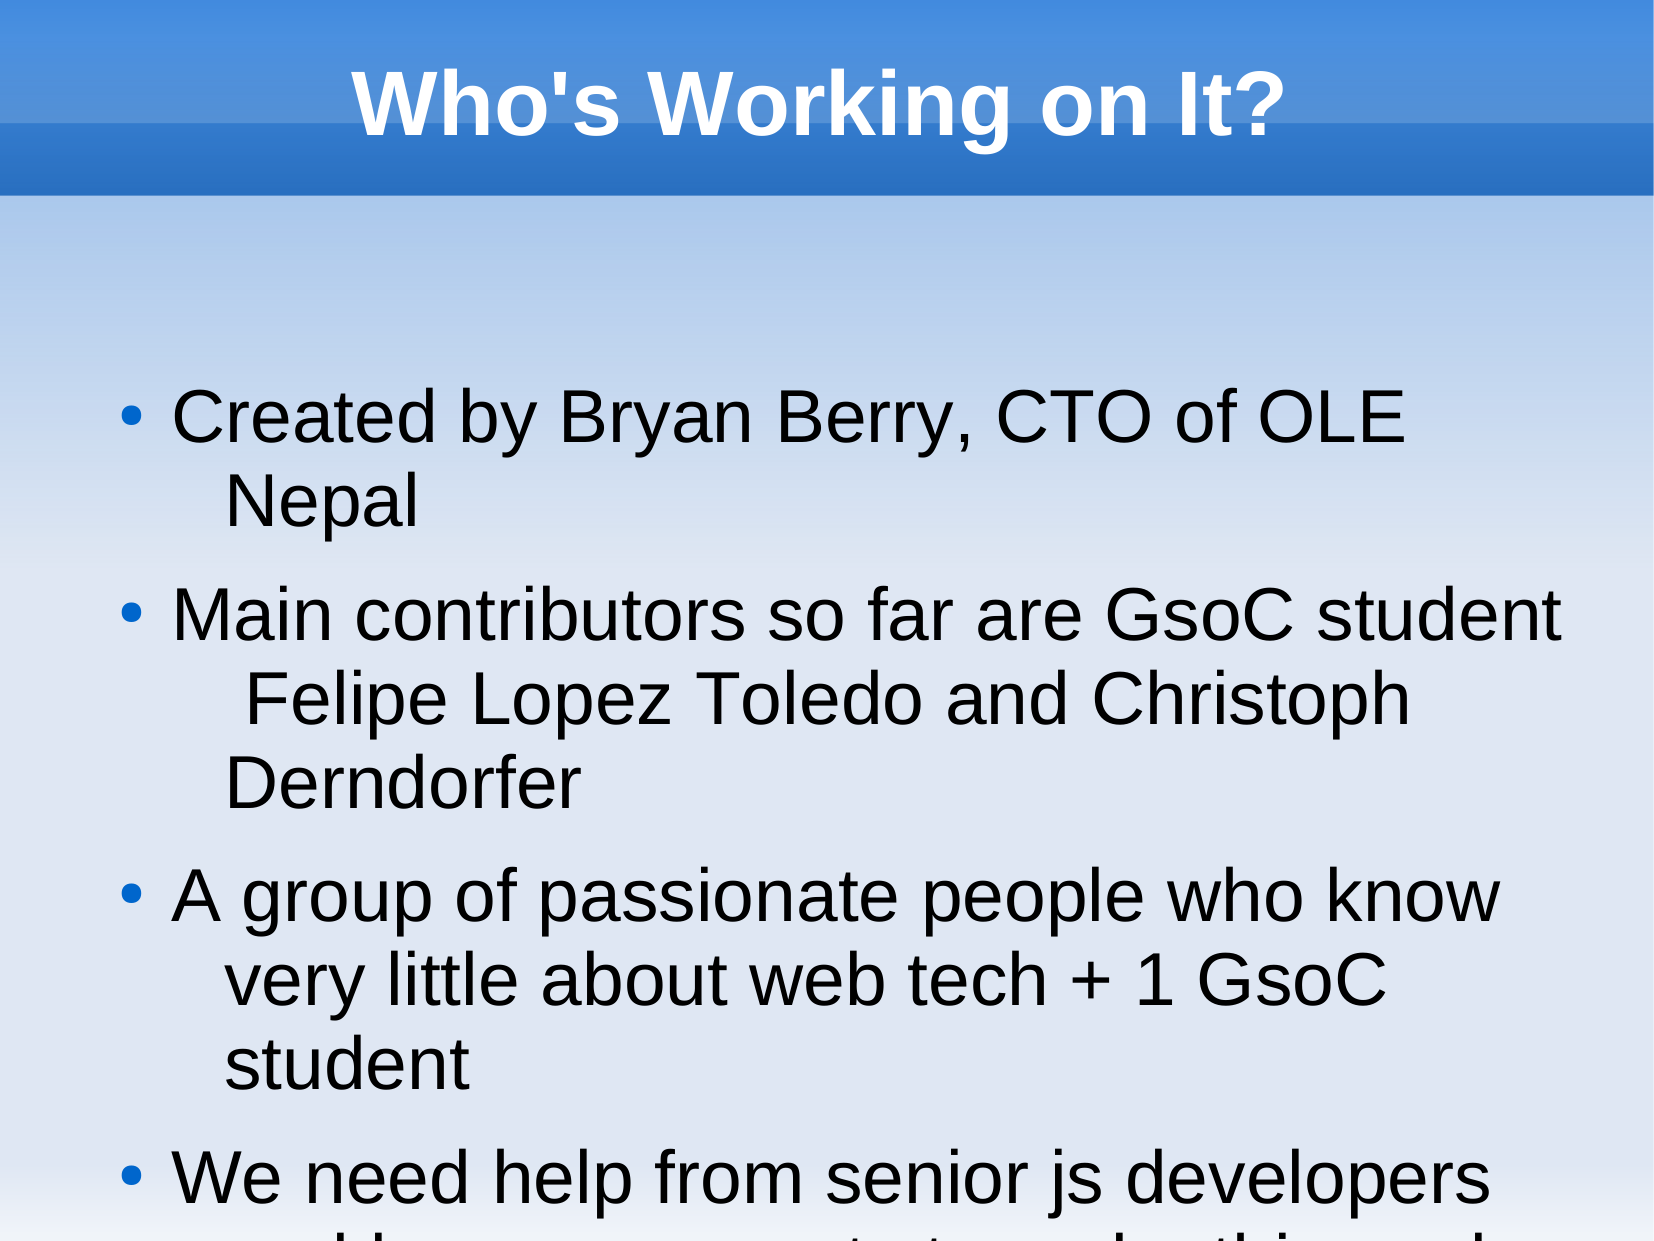

# Who's Working on It?
Created by Bryan Berry, CTO of OLE Nepal
Main contributors so far are GsoC student Felipe Lopez Toledo and Christoph Derndorfer
A group of passionate people who know very little about web tech + 1 GsoC student
We need help from senior js developers and browser experts to make this work
. . . What help is specifically needed?